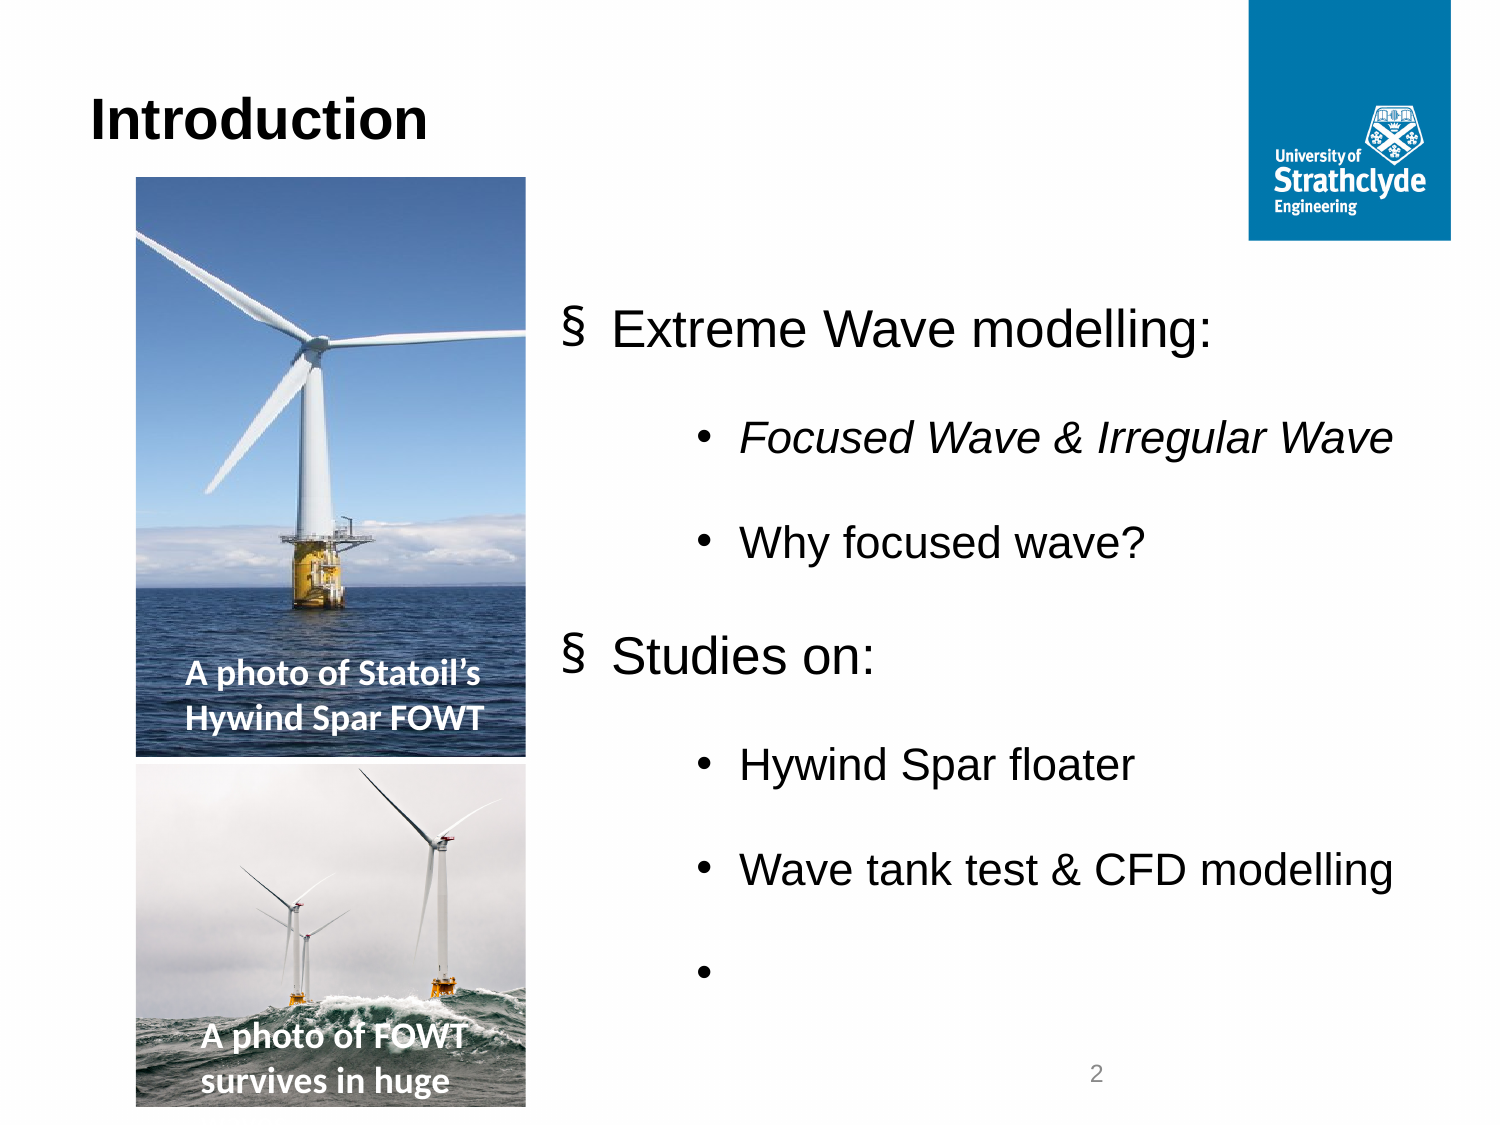

# Introduction
A photo of Statoil’s
Hywind Spar FOWT
Extreme Wave modelling:
Focused Wave & Irregular Wave
Why focused wave?
Studies on:
Hywind Spar floater
Wave tank test & CFD modelling
A photo of FOWT survives in huge waves
1